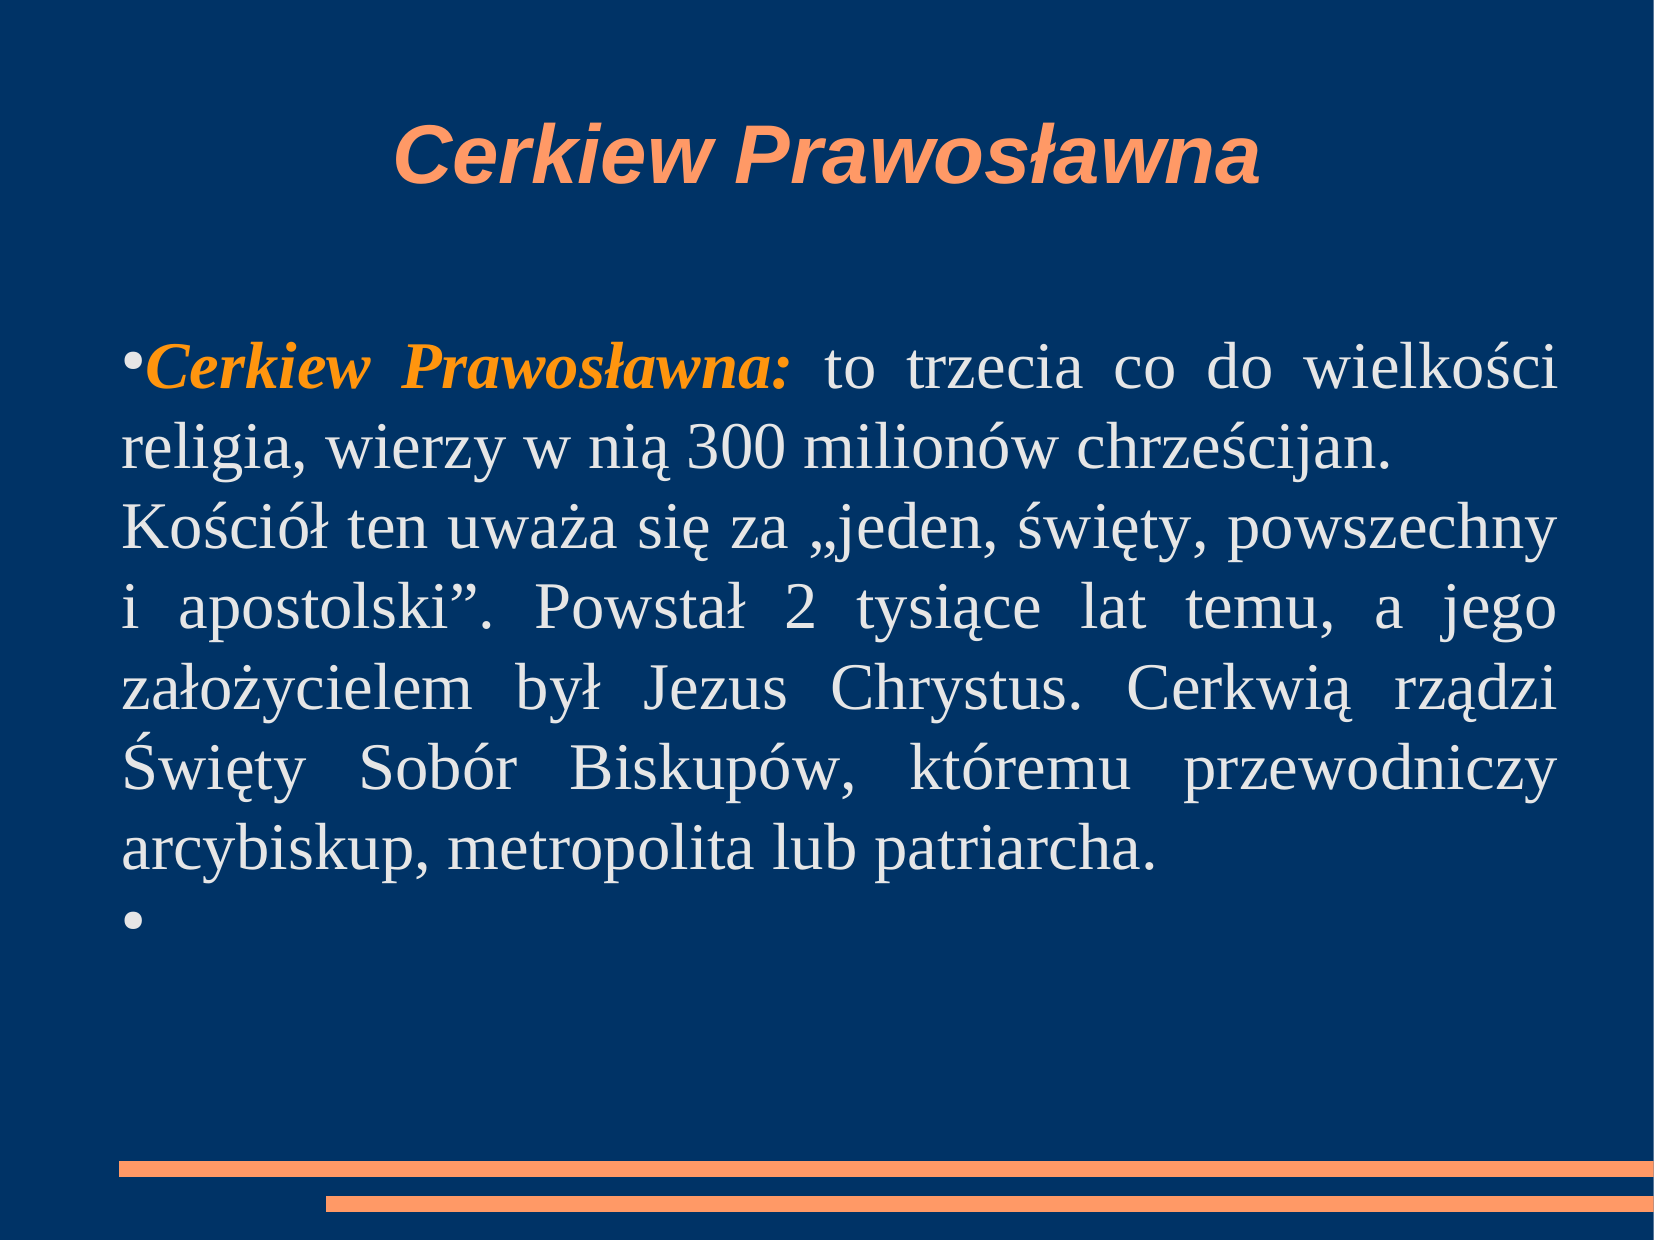

# Cerkiew Prawosławna
Cerkiew Prawosławna: to trzecia co do wielkości religia, wierzy w nią 300 milionów chrześcijan.
Kościół ten uważa się za „jeden, święty, powszechny i apostolski”. Powstał 2 tysiące lat temu, a jego założycielem był Jezus Chrystus. Cerkwią rządzi Święty Sobór Biskupów, któremu przewodniczy arcybiskup, metropolita lub patriarcha.